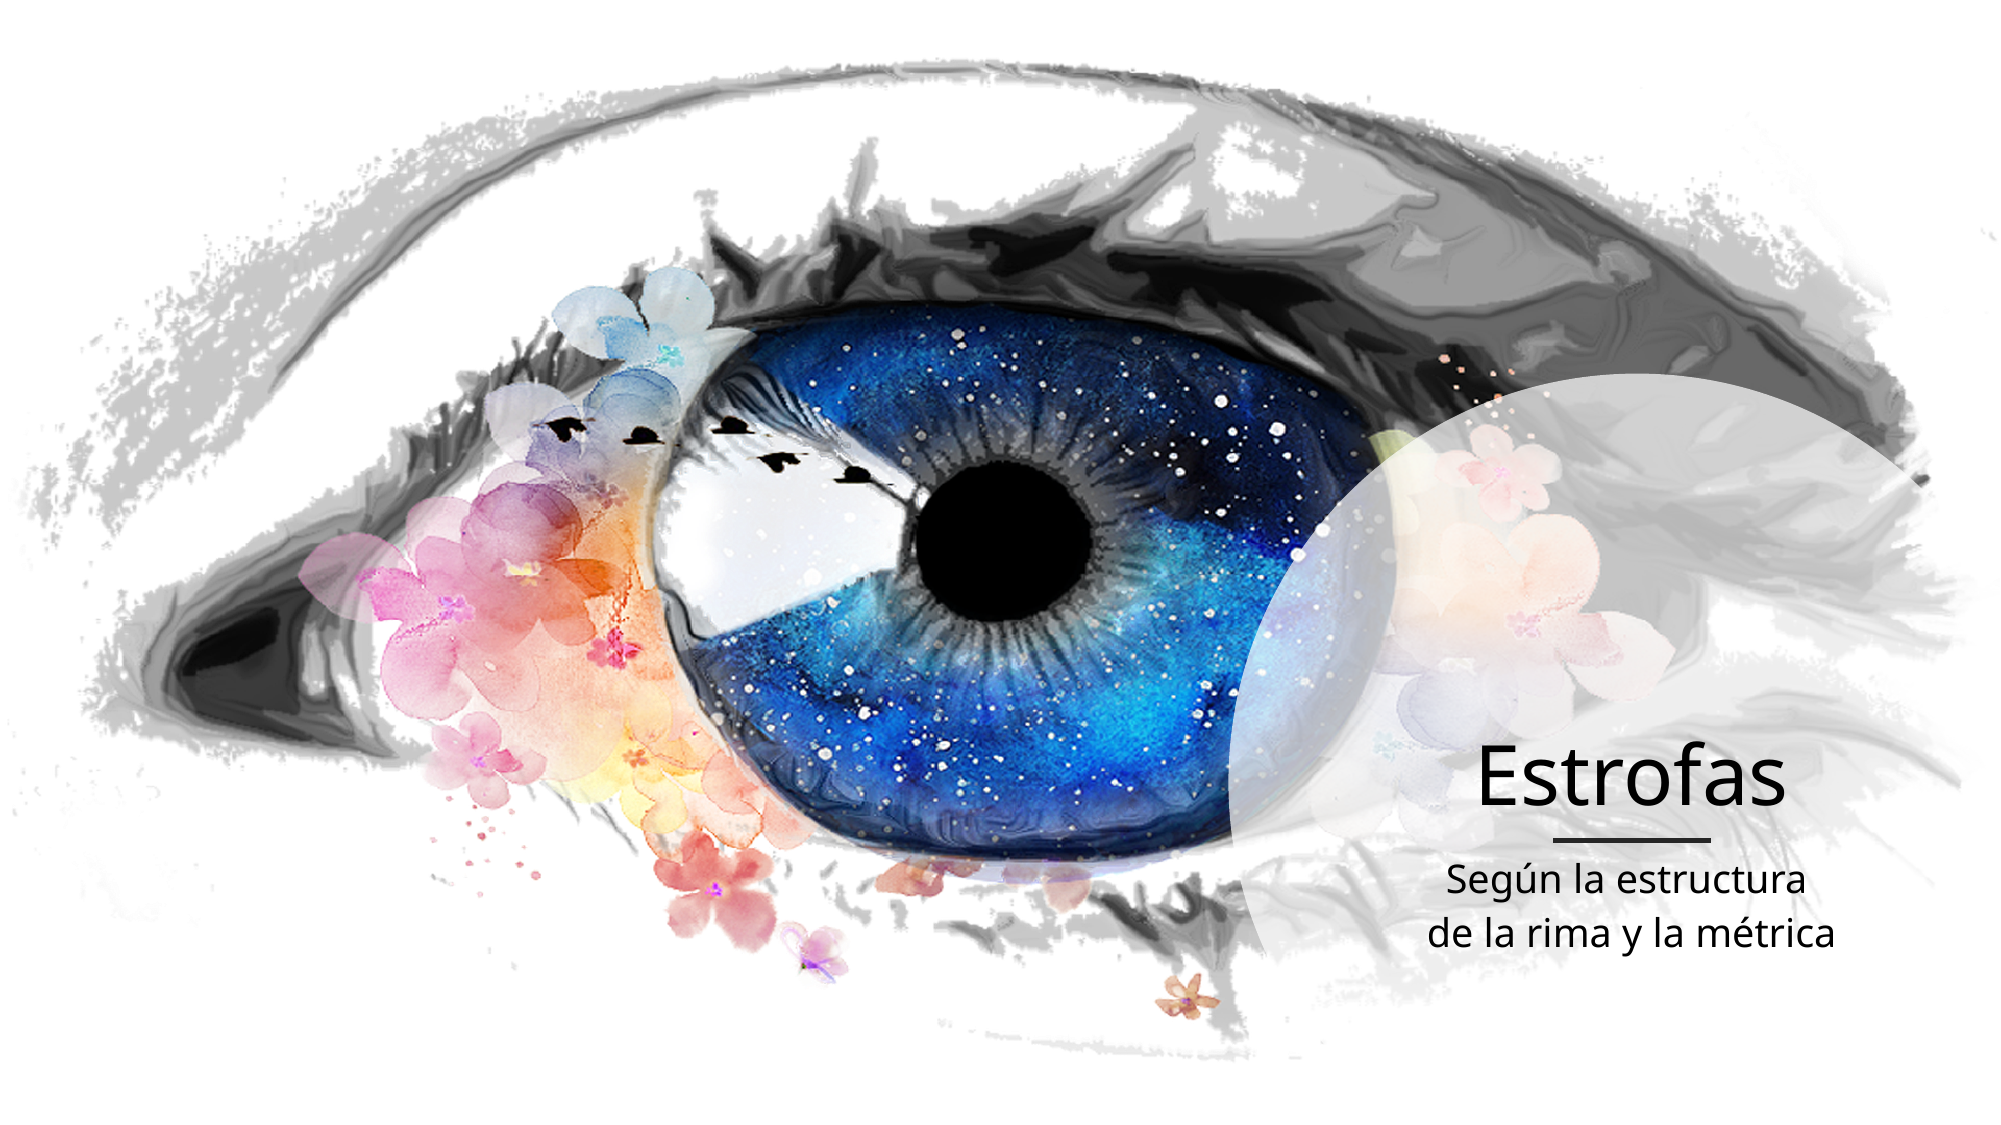

# Estrofas
Según la estructura
de la rima y la métrica